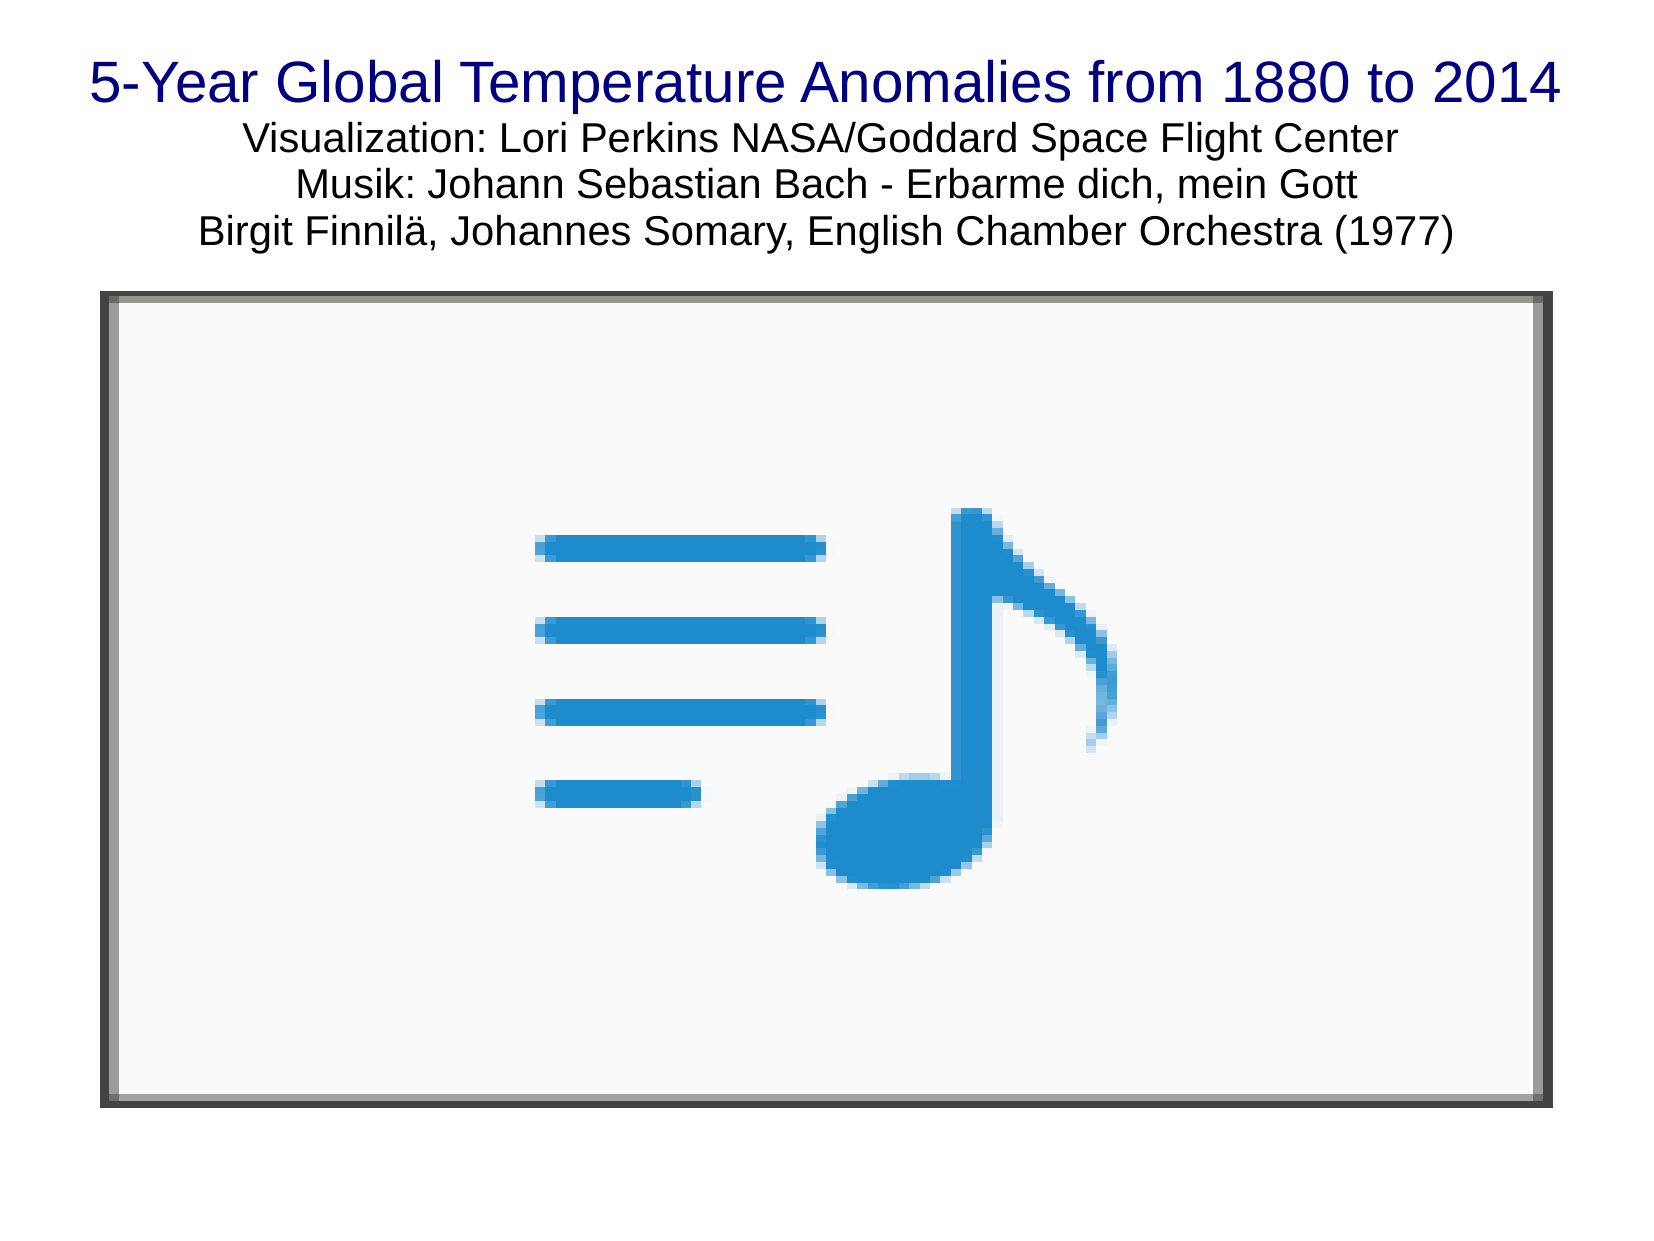

# 5-Year Global Temperature Anomalies from 1880 to 2014 Visualization: Lori Perkins NASA/Goddard Space Flight Center Musik: Johann Sebastian Bach - Erbarme dich, mein Gott Birgit Finnilä, Johannes Somary, English Chamber Orchestra (1977)